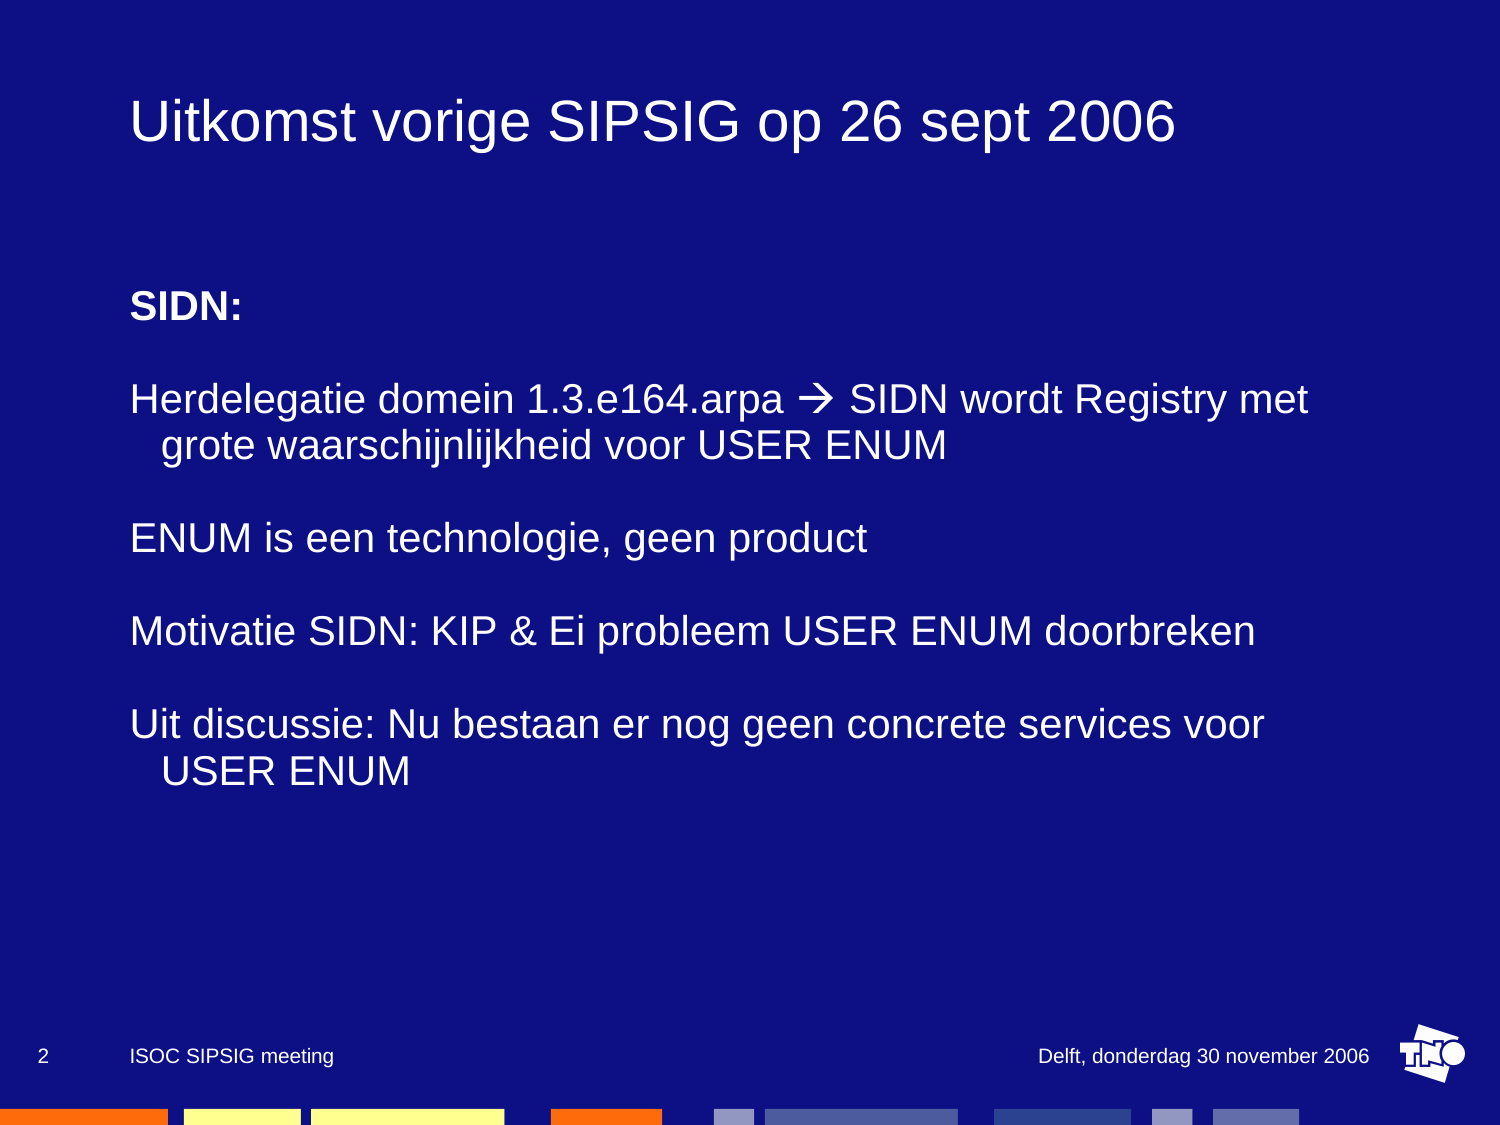

# Uitkomst vorige SIPSIG op 26 sept 2006
SIDN:
Herdelegatie domein 1.3.e164.arpa  SIDN wordt Registry met grote waarschijnlijkheid voor USER ENUM
ENUM is een technologie, geen product
Motivatie SIDN: KIP & Ei probleem USER ENUM doorbreken
Uit discussie: Nu bestaan er nog geen concrete services voor USER ENUM
2
ISOC SIPSIG meeting
Delft, donderdag 30 november 2006